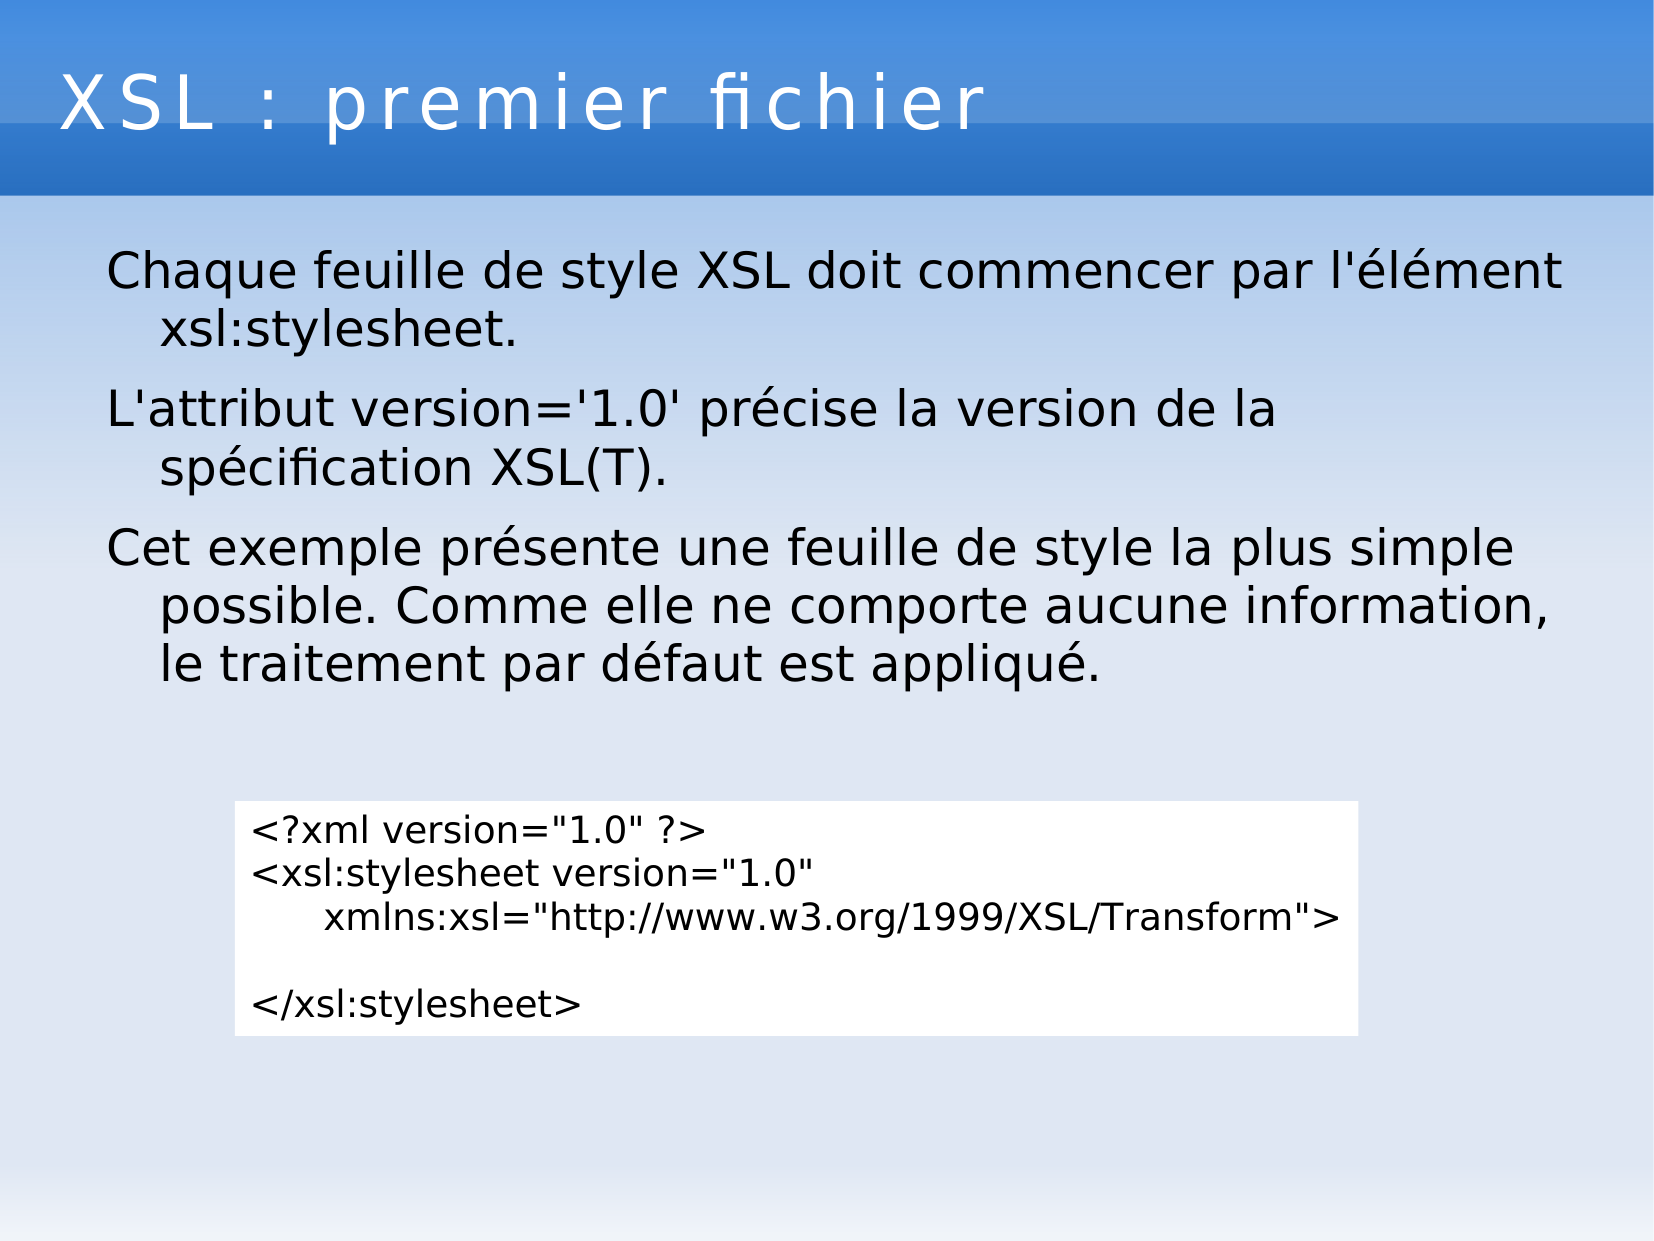

# XSL : premier fichier
Chaque feuille de style XSL doit commencer par l'élément xsl:stylesheet.
L'attribut version='1.0' précise la version de la spécification XSL(T).
Cet exemple présente une feuille de style la plus simple possible. Comme elle ne comporte aucune information, le traitement par défaut est appliqué.
<?xml version="1.0" ?>
<xsl:stylesheet version="1.0"
	xmlns:xsl="http://www.w3.org/1999/XSL/Transform">
</xsl:stylesheet>